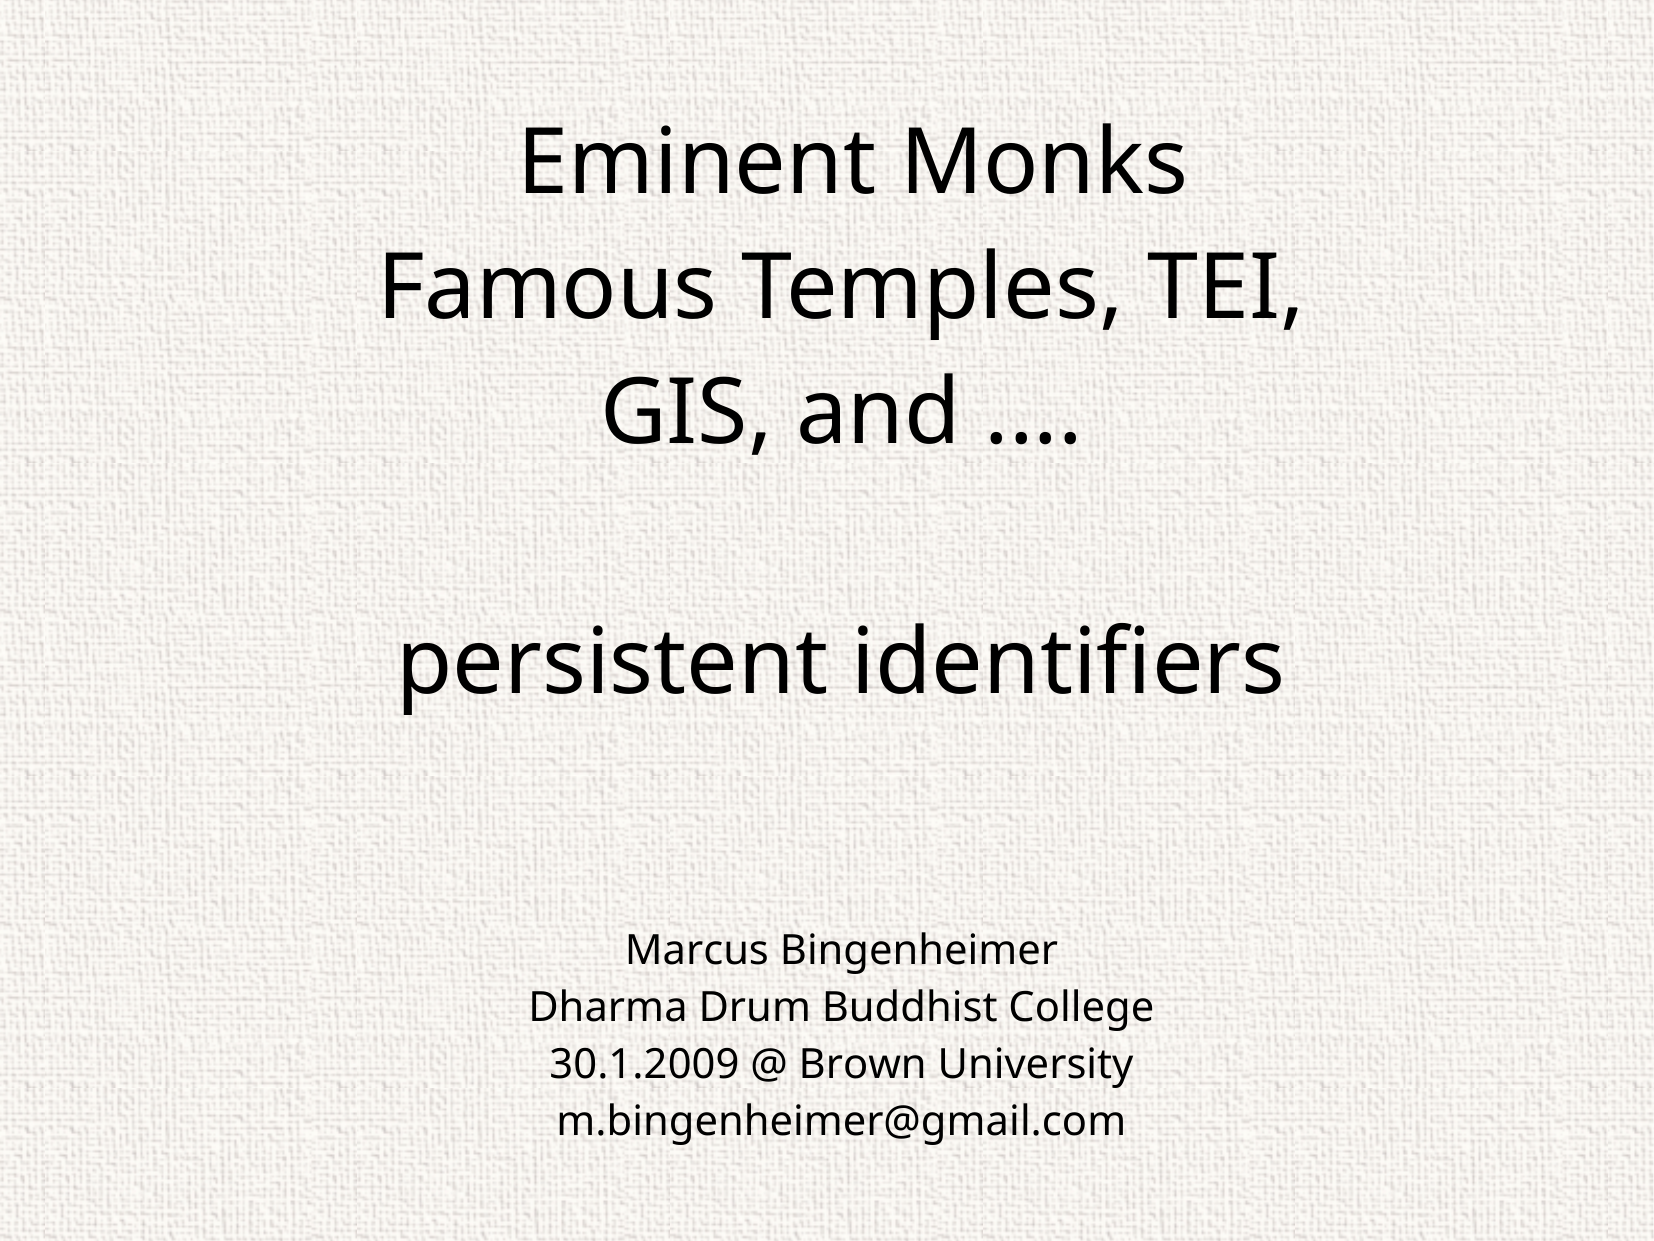

# Eminent Monks Famous Temples, TEI, GIS, and .... persistent identifiers Marcus Bingenheimer Dharma Drum Buddhist College 30.1.2009 @ Brown University m.bingenheimer@gmail.com